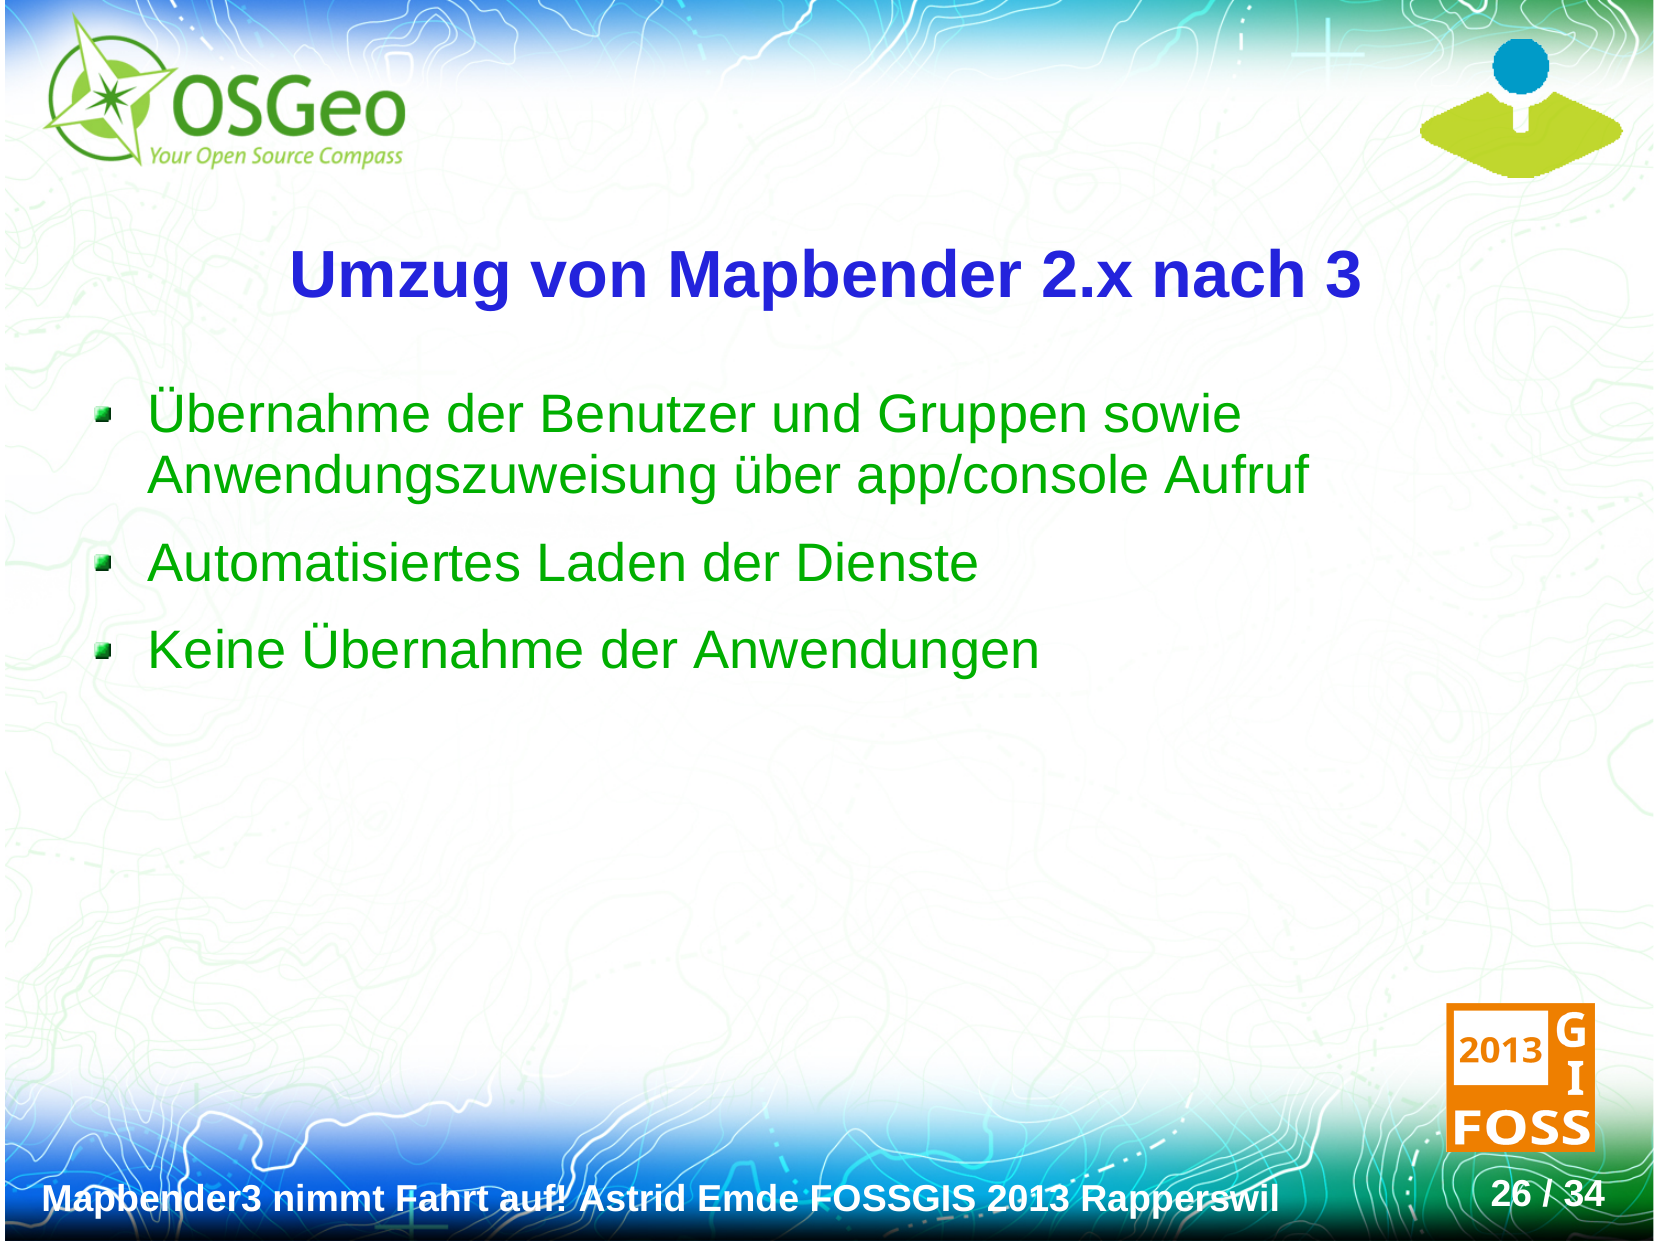

# Umzug von Mapbender 2.x nach 3
Übernahme der Benutzer und Gruppen sowie Anwendungszuweisung über app/console Aufruf
Automatisiertes Laden der Dienste
Keine Übernahme der Anwendungen